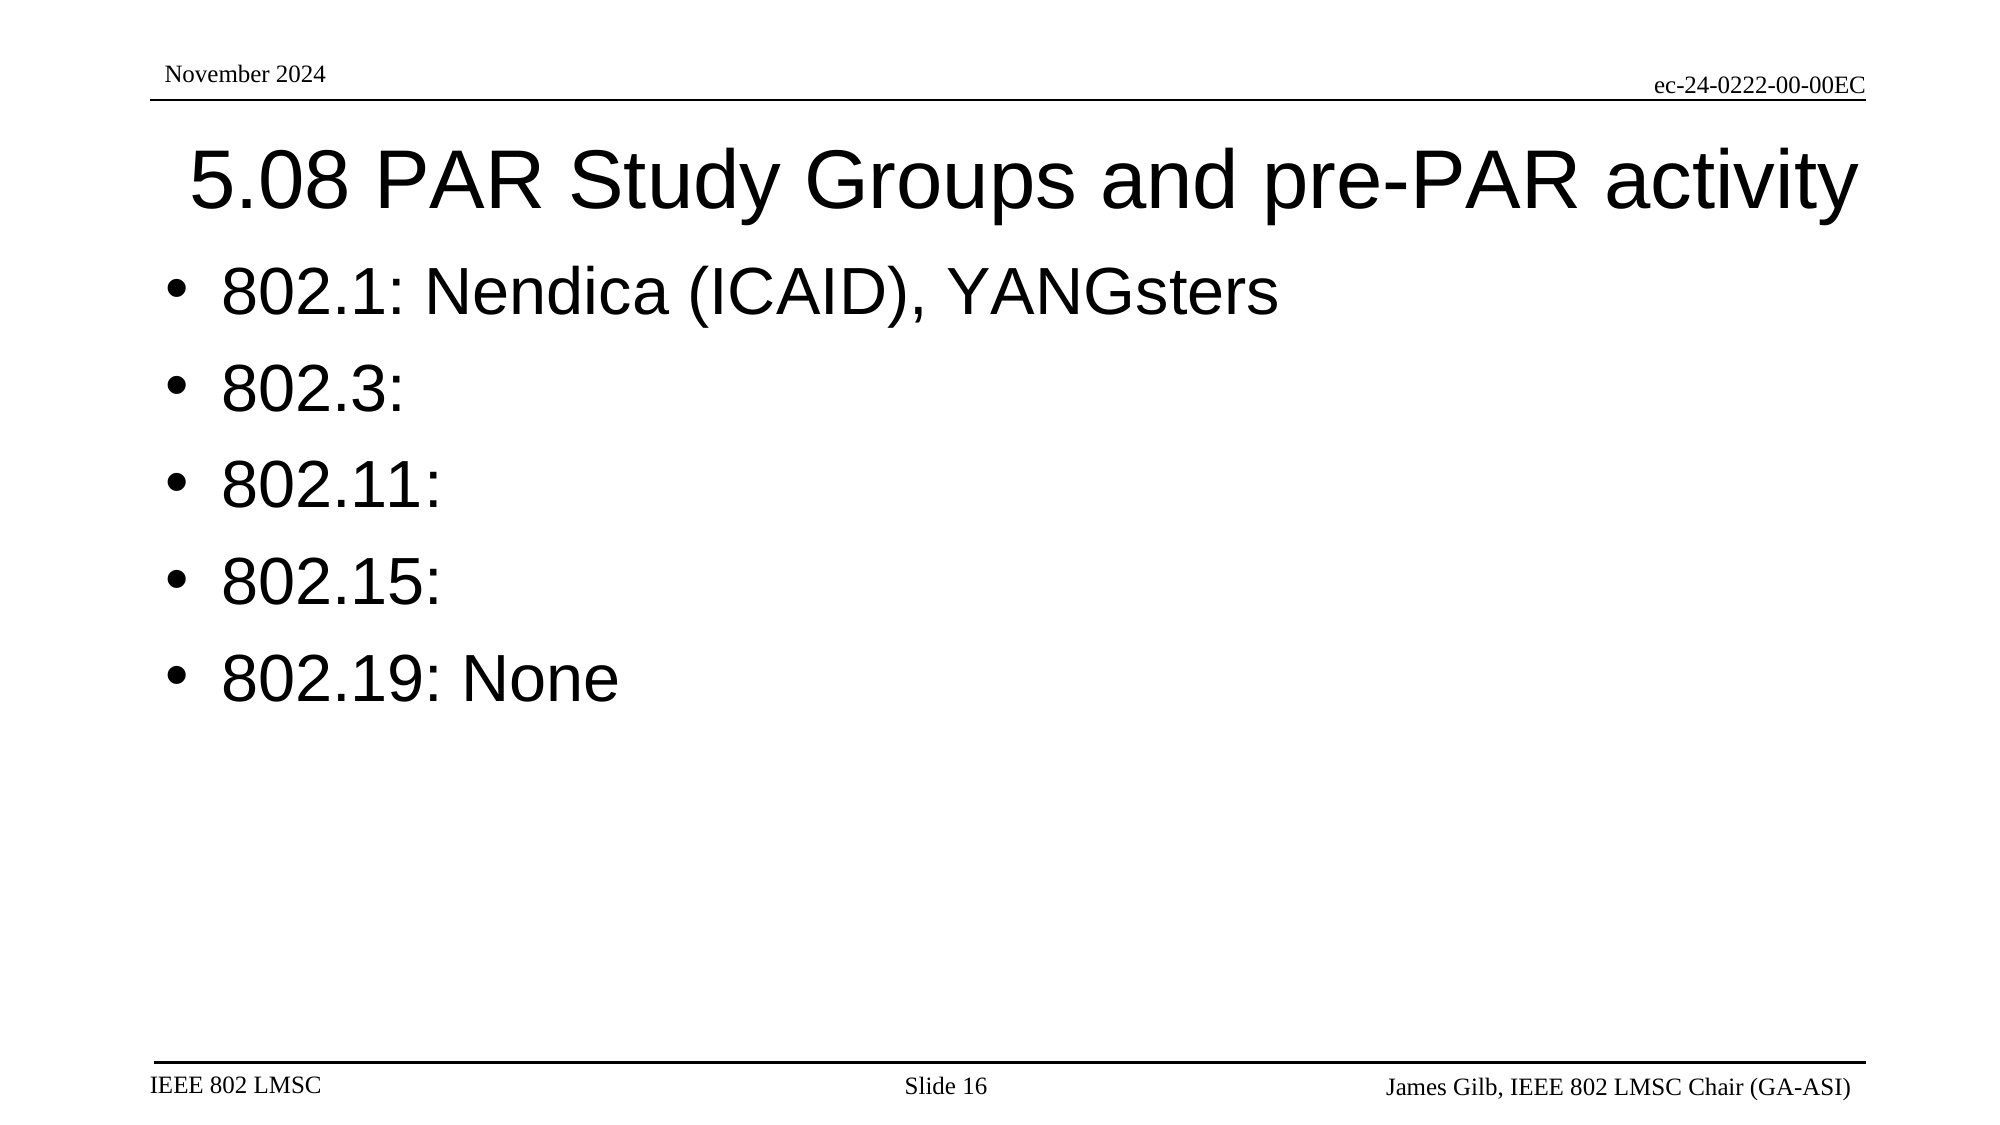

# 5.08 PAR Study Groups and pre-PAR activity
802.1: Nendica (ICAID), YANGsters
802.3:
802.11:
802.15:
802.19: None
16